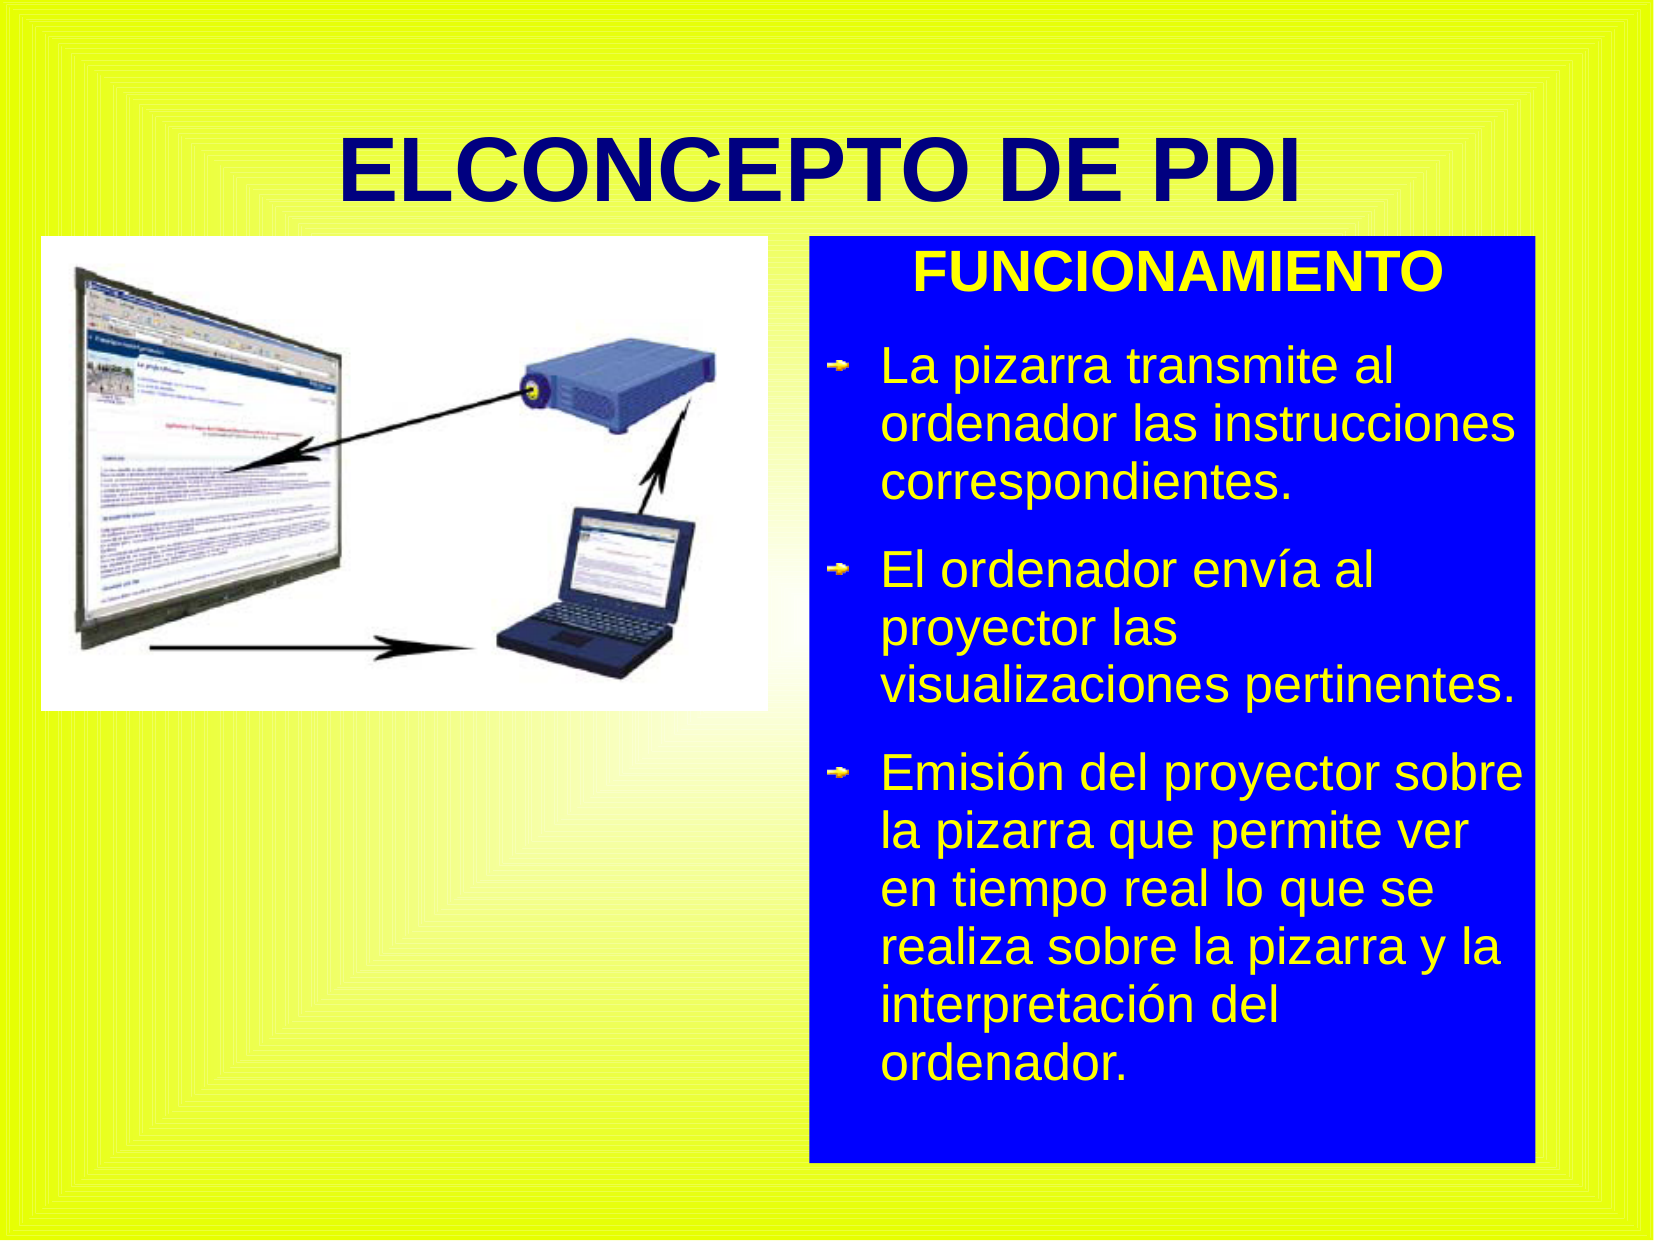

# ELCONCEPTO DE PDI
 FUNCIONAMIENTO
La pizarra transmite al ordenador las instrucciones correspondientes.
El ordenador envía al proyector las visualizaciones pertinentes.
Emisión del proyector sobre la pizarra que permite ver en tiempo real lo que se realiza sobre la pizarra y la interpretación del ordenador.